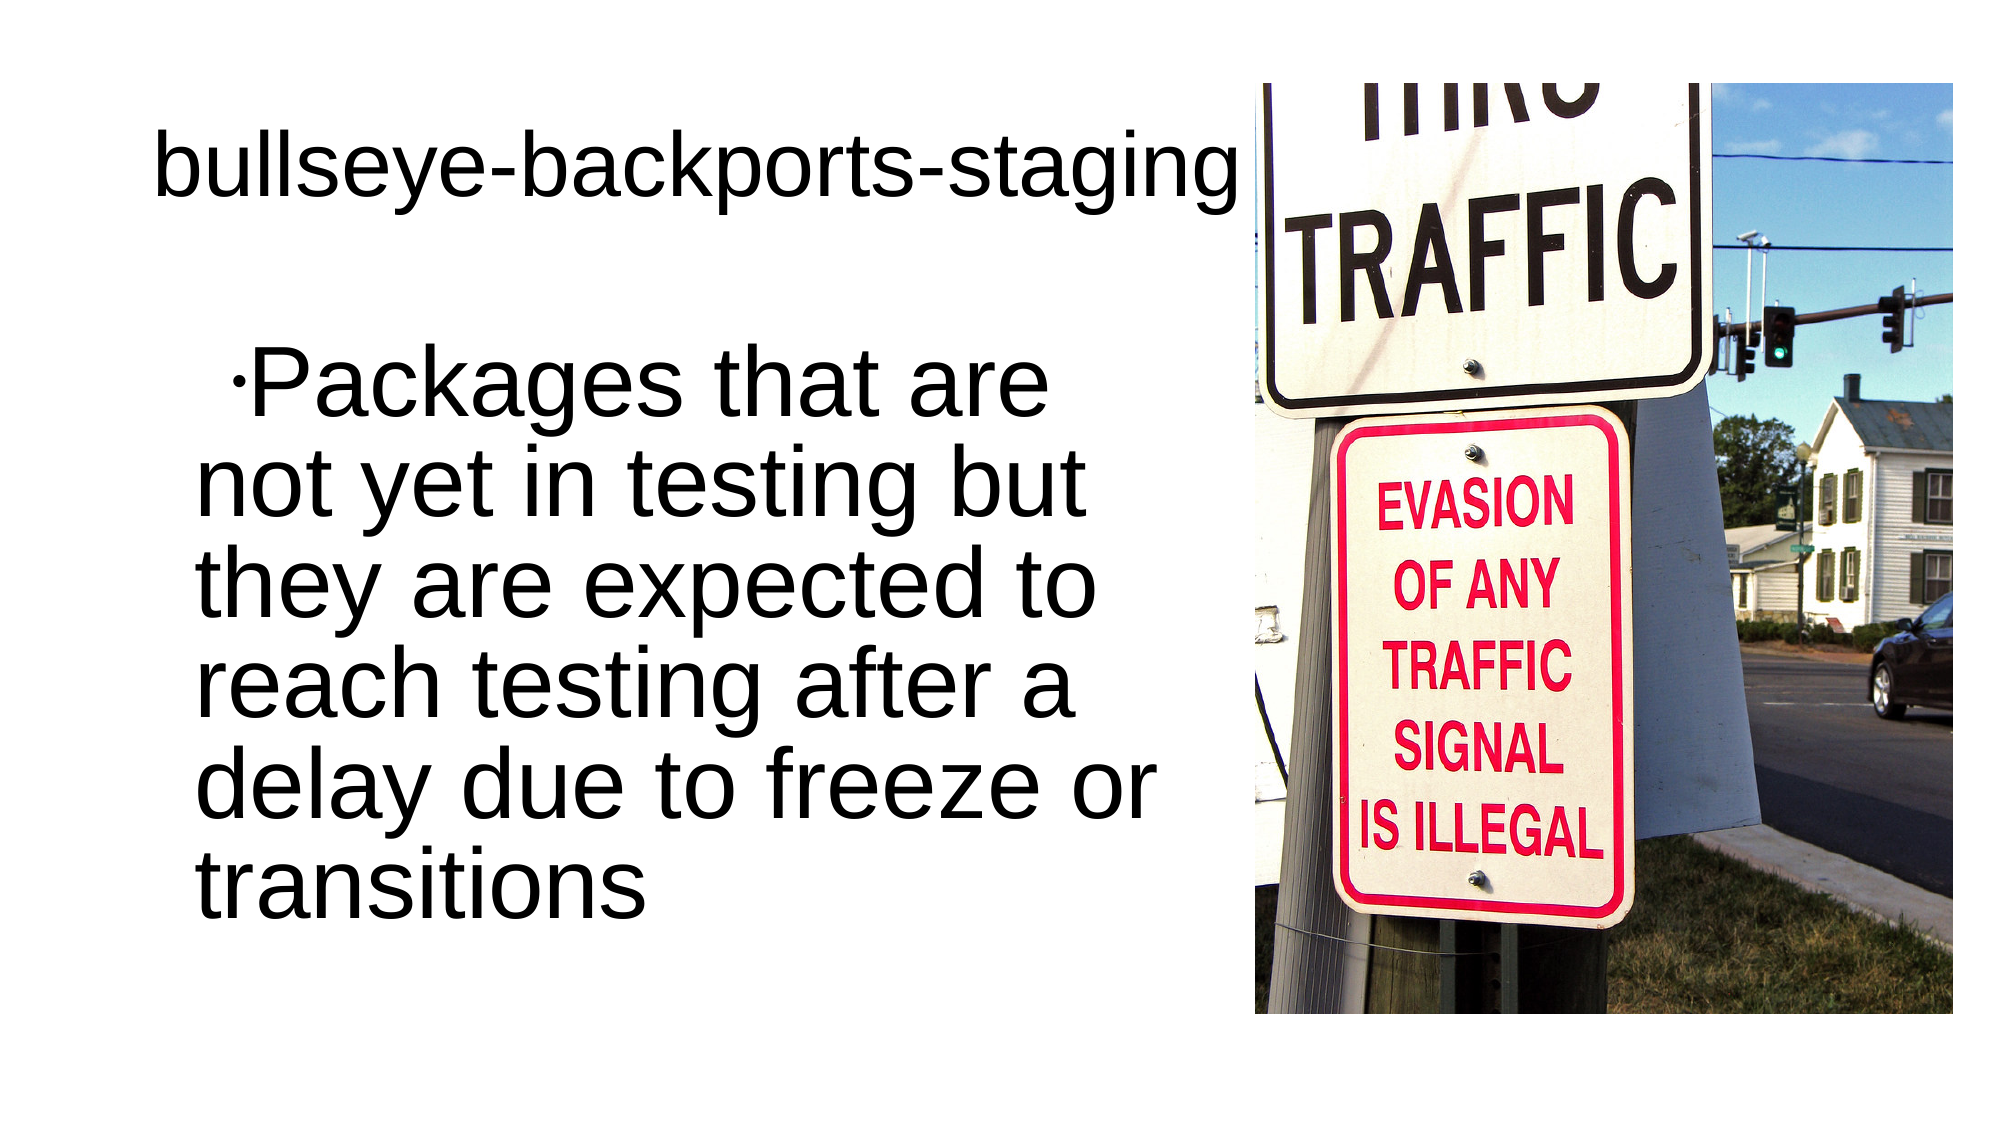

# bullseye-backports-staging
Packages that are not yet in testing but they are expected to reach testing after a delay due to freeze or transitions